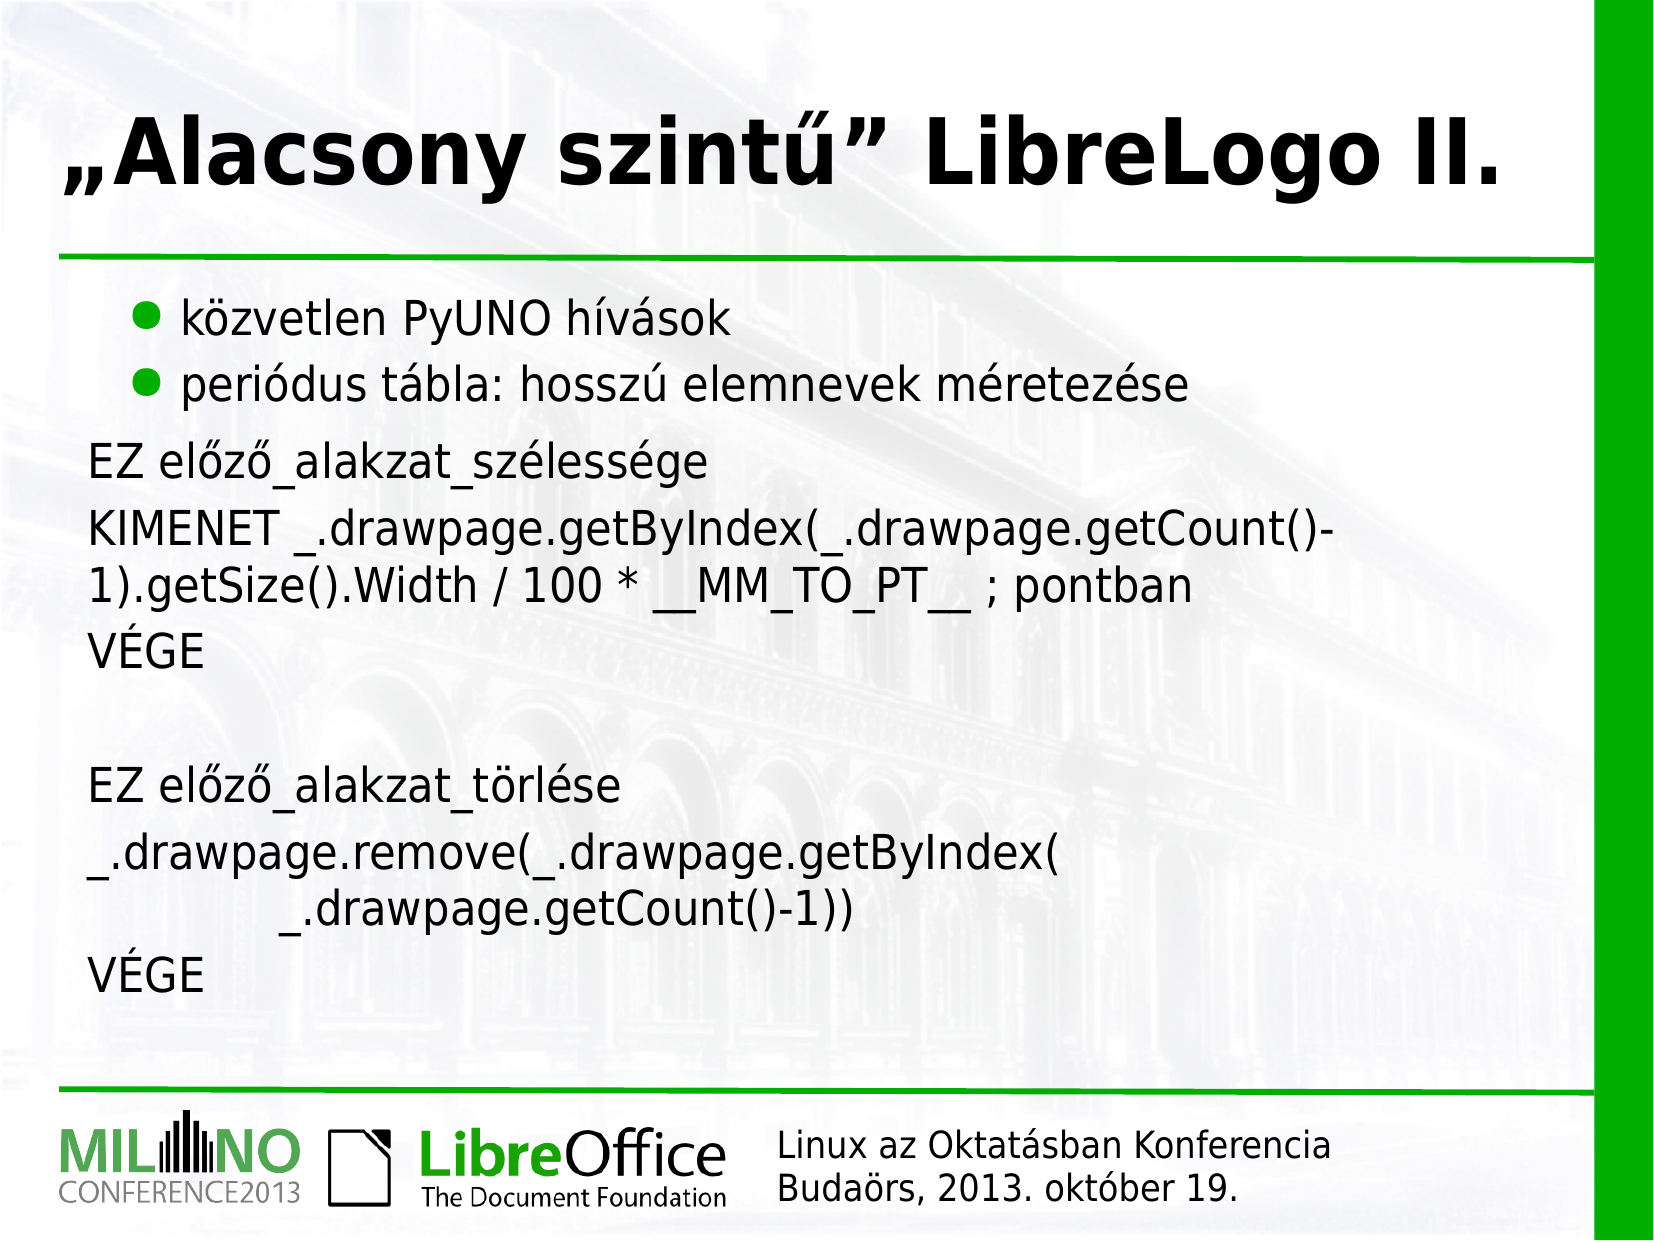

# „Alacsony szintű” LibreLogo II.
közvetlen PyUNO hívások
periódus tábla: hosszú elemnevek méretezése
EZ előző_alakzat_szélessége
KIMENET _.drawpage.getByIndex(_.drawpage.getCount()-1).getSize().Width / 100 * __MM_TO_PT__ ; pontban
VÉGE
EZ előző_alakzat_törlése
_.drawpage.remove(_.drawpage.getByIndex( _.drawpage.getCount()-1))
VÉGE